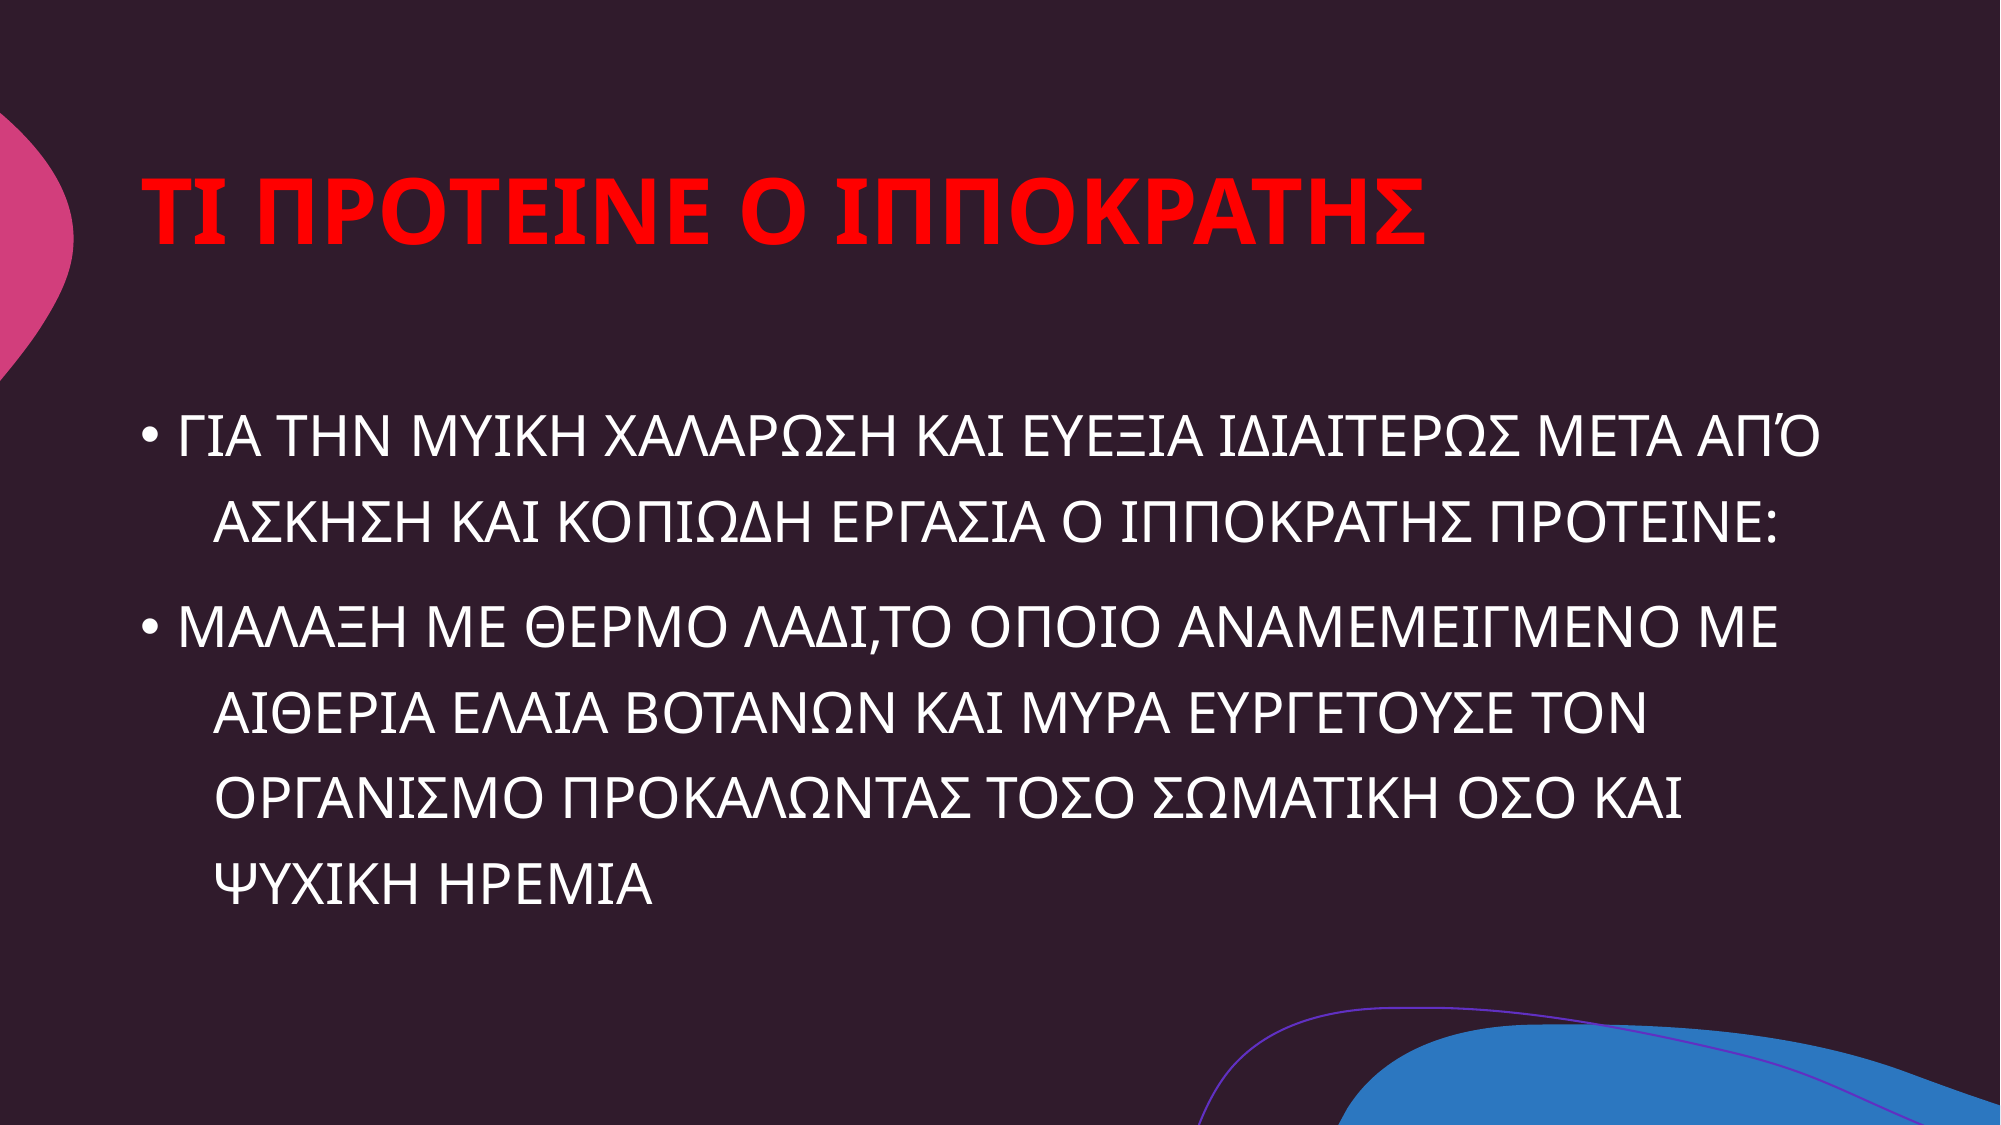

# ΤΙ ΠΡΟΤΕΙΝΕ Ο ΙΠΠΟΚΡΑΤΗΣ
ΓΙΑ ΤΗΝ ΜΥΙΚΗ ΧΑΛΑΡΩΣΗ ΚΑΙ ΕΥΕΞΙΑ ΙΔΙΑΙΤΕΡΩΣ ΜΕΤΑ ΑΠΌ ΑΣΚΗΣΗ ΚΑΙ ΚΟΠΙΩΔΗ ΕΡΓΑΣΙΑ Ο ΙΠΠΟΚΡΑΤΗΣ ΠΡΟΤΕΙΝΕ:
ΜΑΛΑΞΗ ΜΕ ΘΕΡΜΟ ΛΑΔΙ,ΤΟ ΟΠΟΙΟ ΑΝΑΜΕΜΕΙΓΜΕΝΟ ΜΕ ΑΙΘΕΡΙΑ ΕΛΑΙΑ ΒΟΤΑΝΩΝ ΚΑΙ ΜΥΡΑ ΕΥΡΓΕΤΟΥΣΕ ΤΟΝ ΟΡΓΑΝΙΣΜΟ ΠΡΟΚΑΛΩΝΤΑΣ ΤΟΣΟ ΣΩΜΑΤΙΚΗ ΟΣΟ ΚΑΙ ΨΥΧΙΚΗ ΗΡΕΜΙΑ